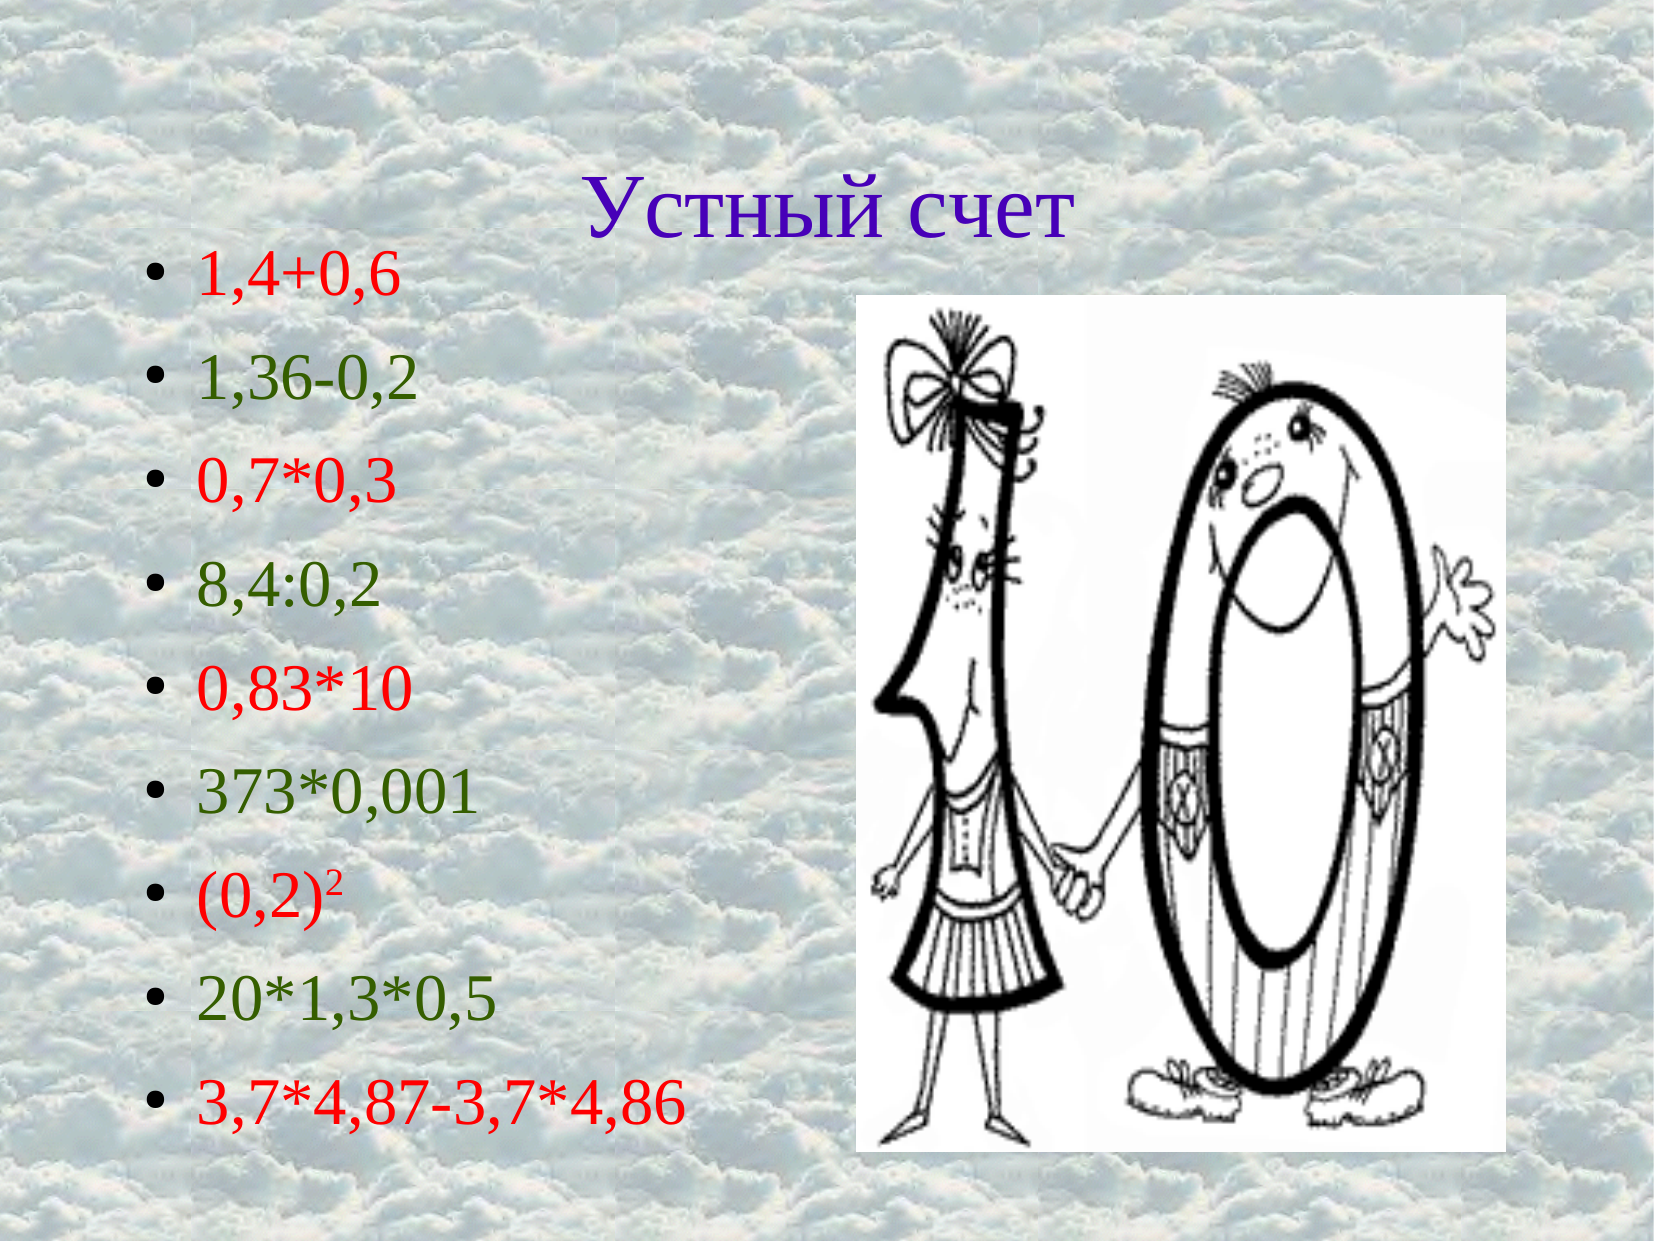

# Устный счет
1,4+0,6
1,36-0,2
0,7*0,3
8,4:0,2
0,83*10
373*0,001
(0,2)2
20*1,3*0,5
3,7*4,87-3,7*4,86